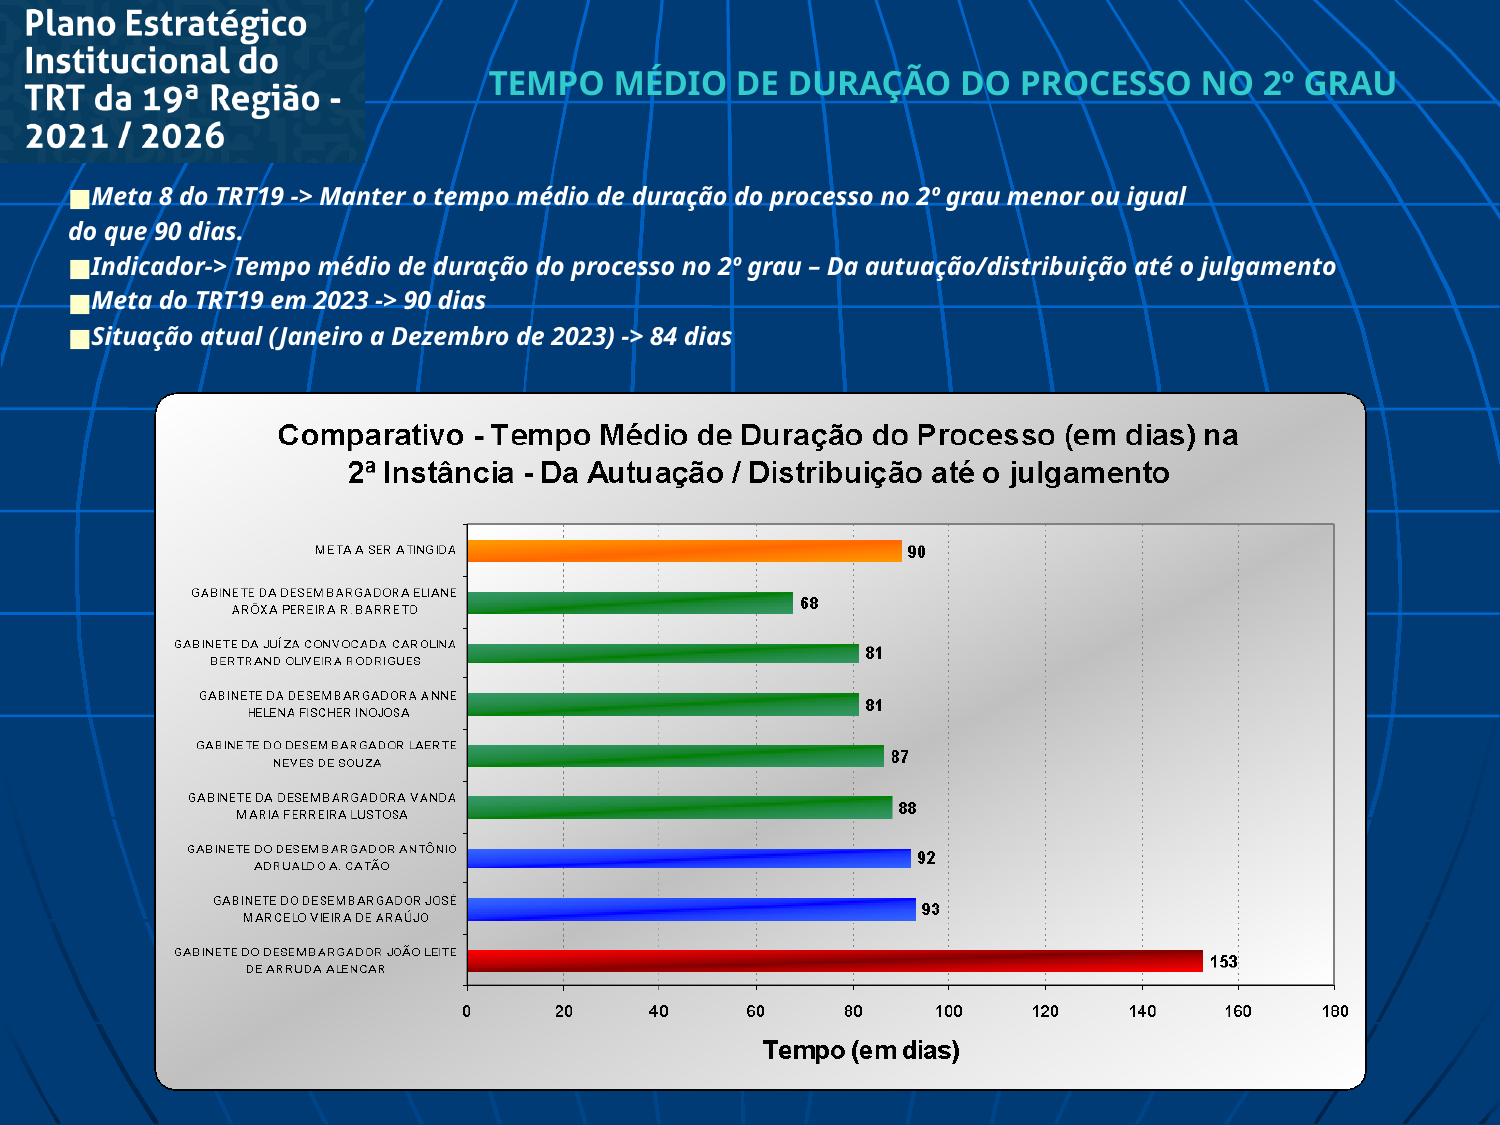

TEMPO MÉDIO DE DURAÇÃO DO PROCESSO NO 2º GRAU
Meta 8 do TRT19 -> Manter o tempo médio de duração do processo no 2º grau menor ou igual
do que 90 dias.
Indicador-> Tempo médio de duração do processo no 2º grau – Da autuação/distribuição até o julgamento
Meta do TRT19 em 2023 -> 90 dias
Situação atual (Janeiro a Dezembro de 2023) -> 84 dias